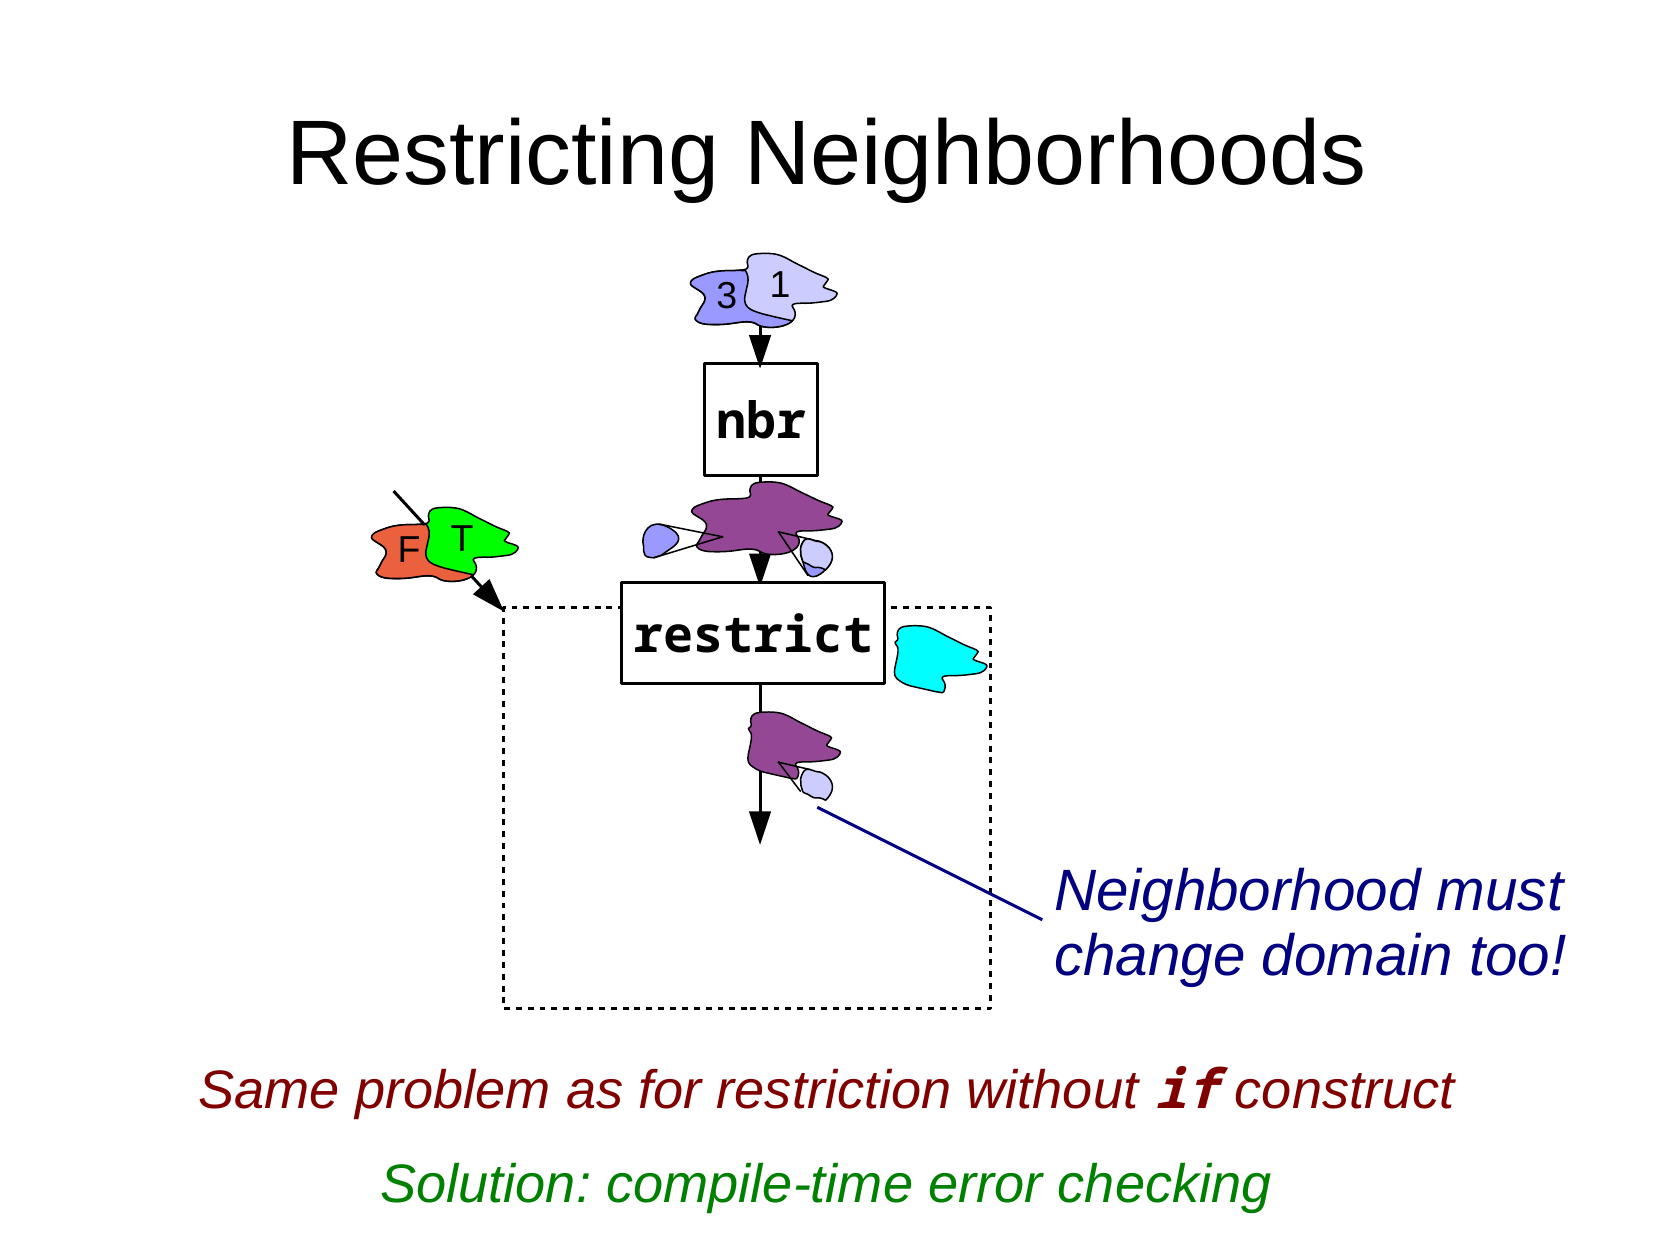

# Restricting Neighborhoods
1
3
nbr
T
F
restrict
Neighborhood must
change domain too!
Same problem as for restriction without if construct
Solution: compile-time error checking